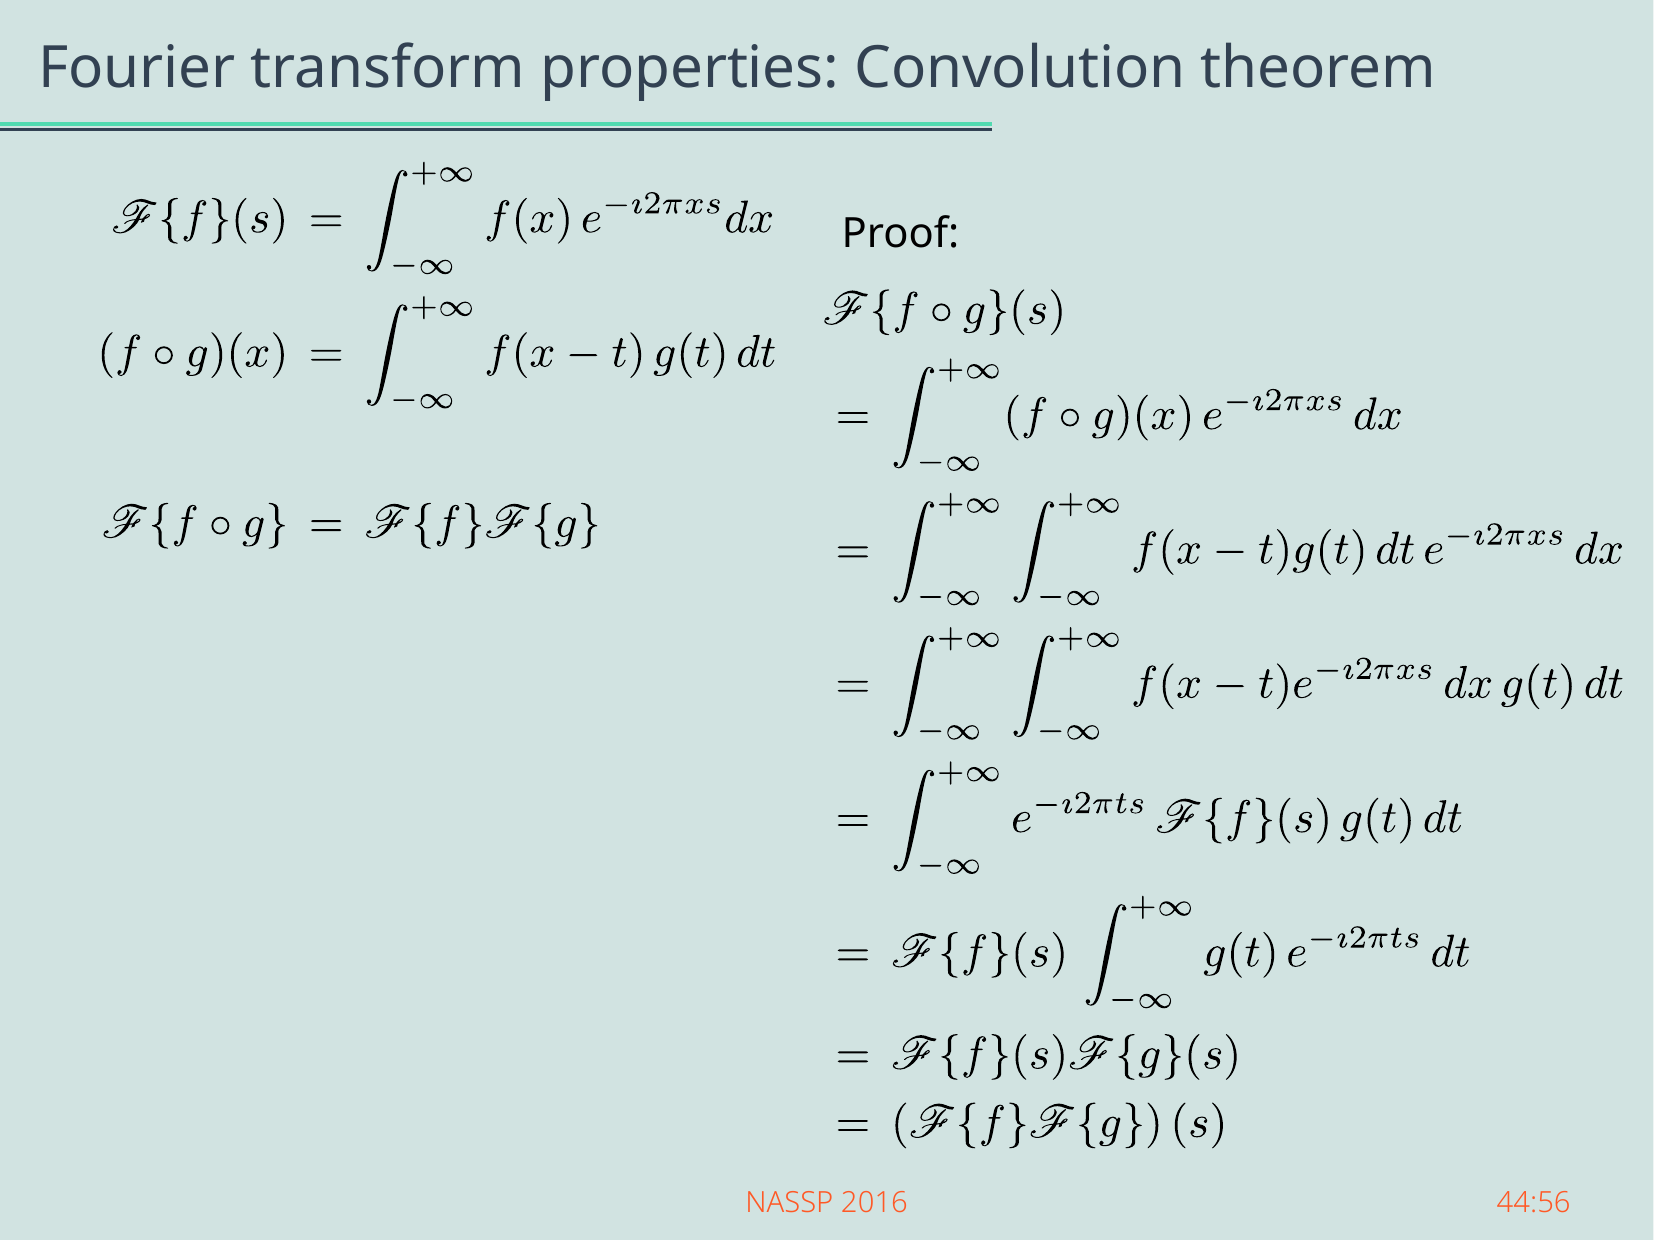

Fourier transform properties: Convolution theorem
Proof:
NASSP 2016
44